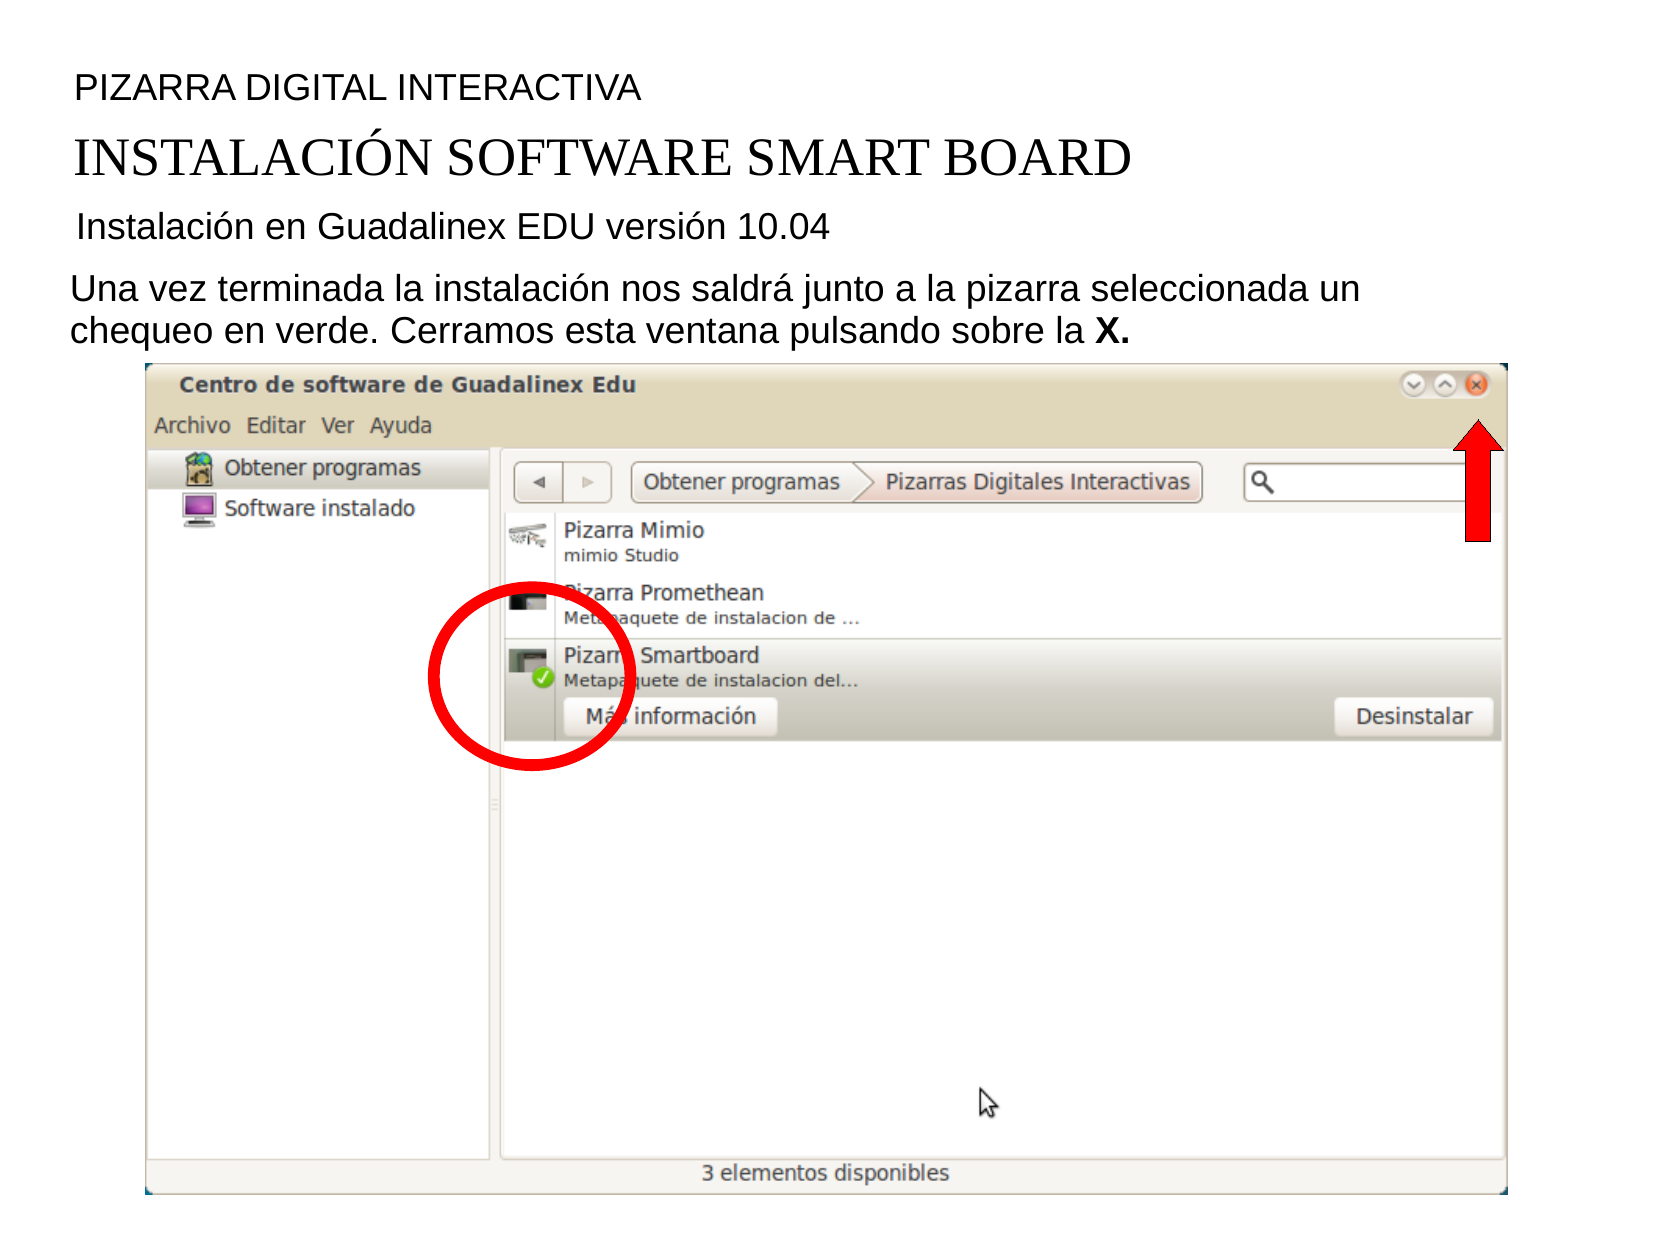

PIZARRA DIGITAL INTERACTIVA
INSTALACIÓN SOFTWARE SMART BOARD
Instalación en Guadalinex EDU versión 10.04
Una vez terminada la instalación nos saldrá junto a la pizarra seleccionada un chequeo en verde. Cerramos esta ventana pulsando sobre la X.